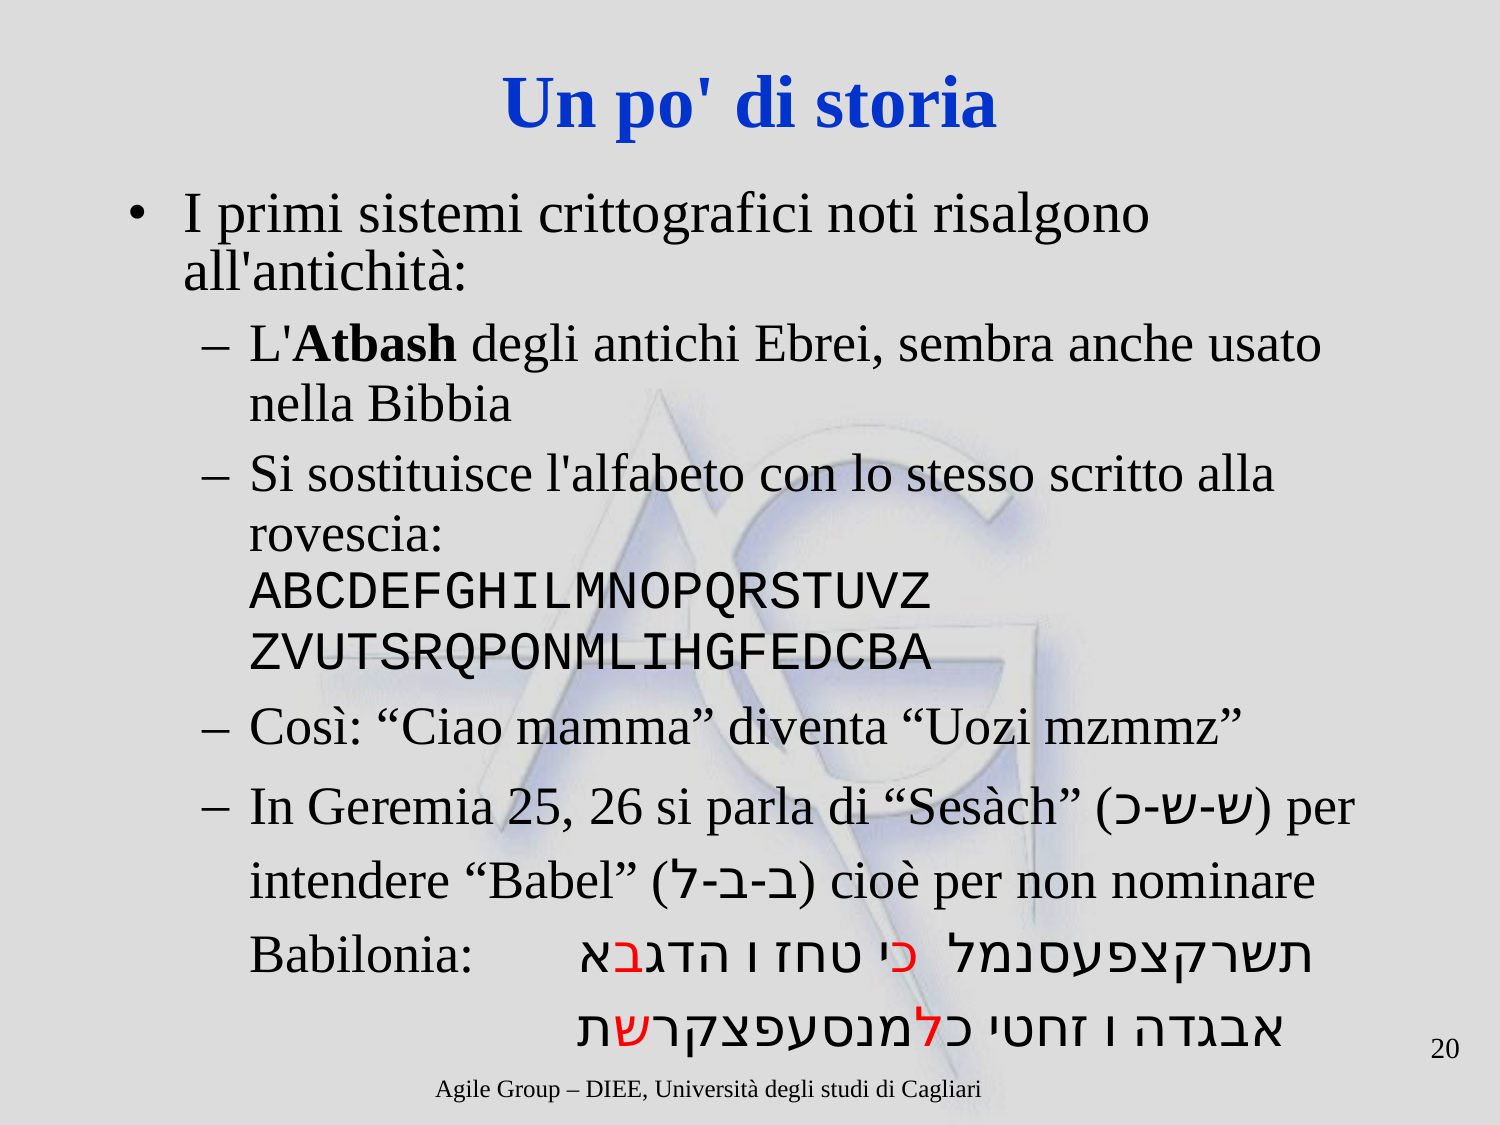

# Un po' di storia
I primi sistemi crittografici noti risalgono all'antichità:
L'Atbash degli antichi Ebrei, sembra anche usato nella Bibbia
Si sostituisce l'alfabeto con lo stesso scritto alla rovescia:
ABCDEFGHILMNOPQRSTUVZ
ZVUTSRQPONMLIHGFEDCBA
Così: “Ciao mamma” diventa “Uozi mzmmz”
In Geremia 25, 26 si parla di “Sesàch” (ש-ש-כ) per intendere “Babel” (ב-ב-ל) cioè per non nominare Babilonia:	תשרקצפעסנמל כי טחז ו הדגבא
			אבגדה ו זחטי כלמנסעפצקרשת
20